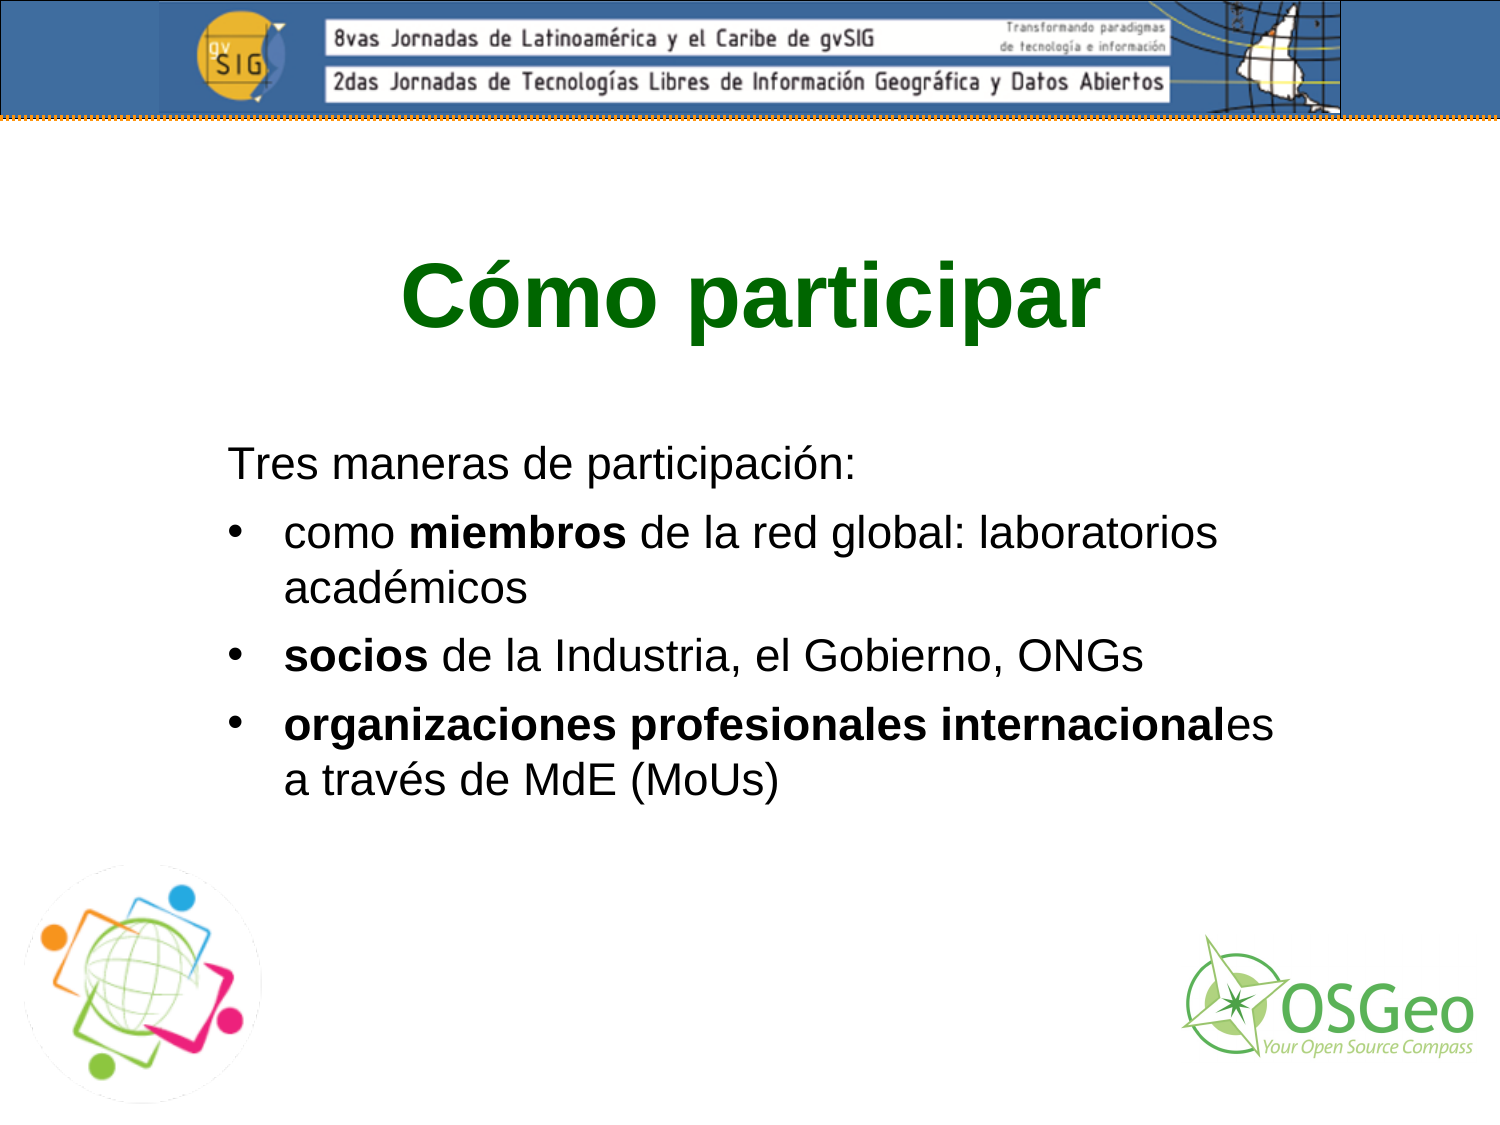

# Cómo participar
Tres maneras de participación:
como miembros de la red global: laboratorios académicos
socios de la Industria, el Gobierno, ONGs
organizaciones profesionales internacionales a través de MdE (MoUs)